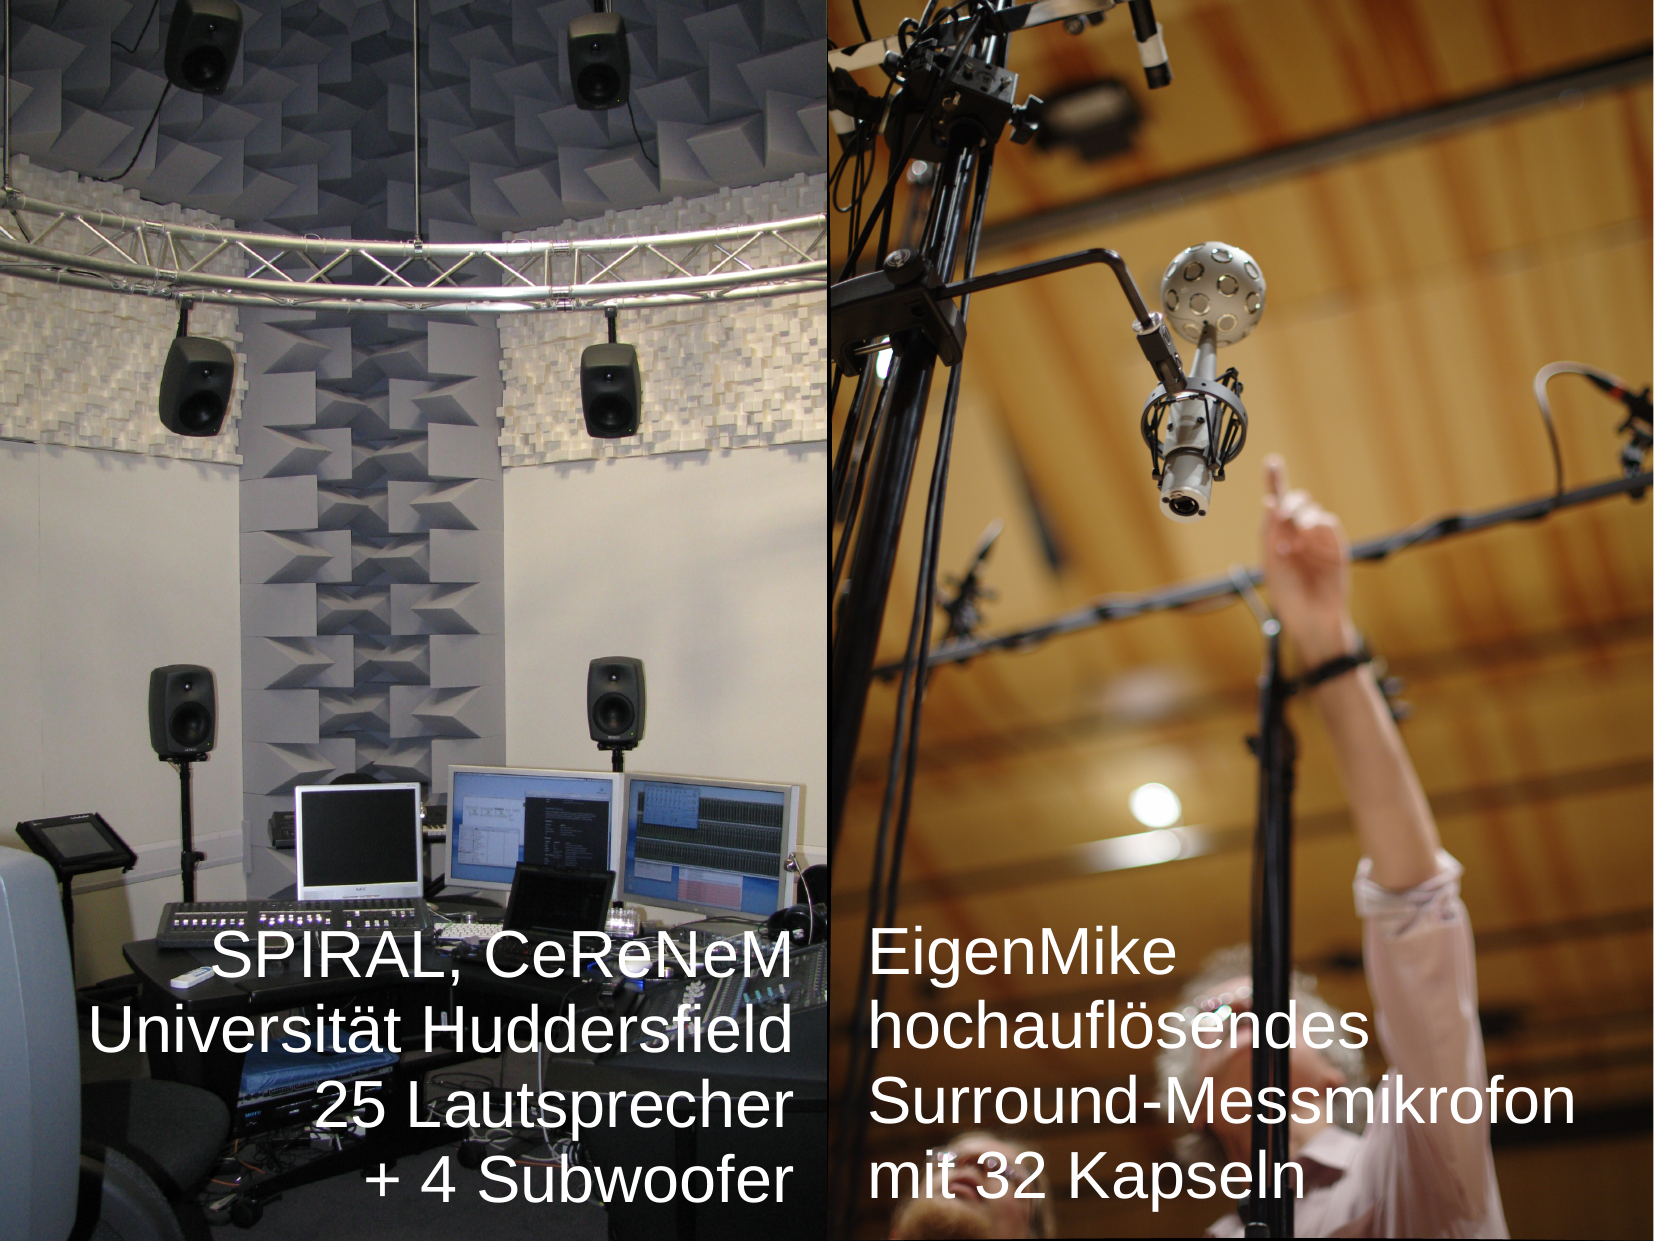

#
EigenMike
hochauflösendes Surround-Messmikrofon
mit 32 Kapseln
SPIRAL, CeReNeM Universität Huddersfield
25 Lautsprecher
 + 4 Subwoofer